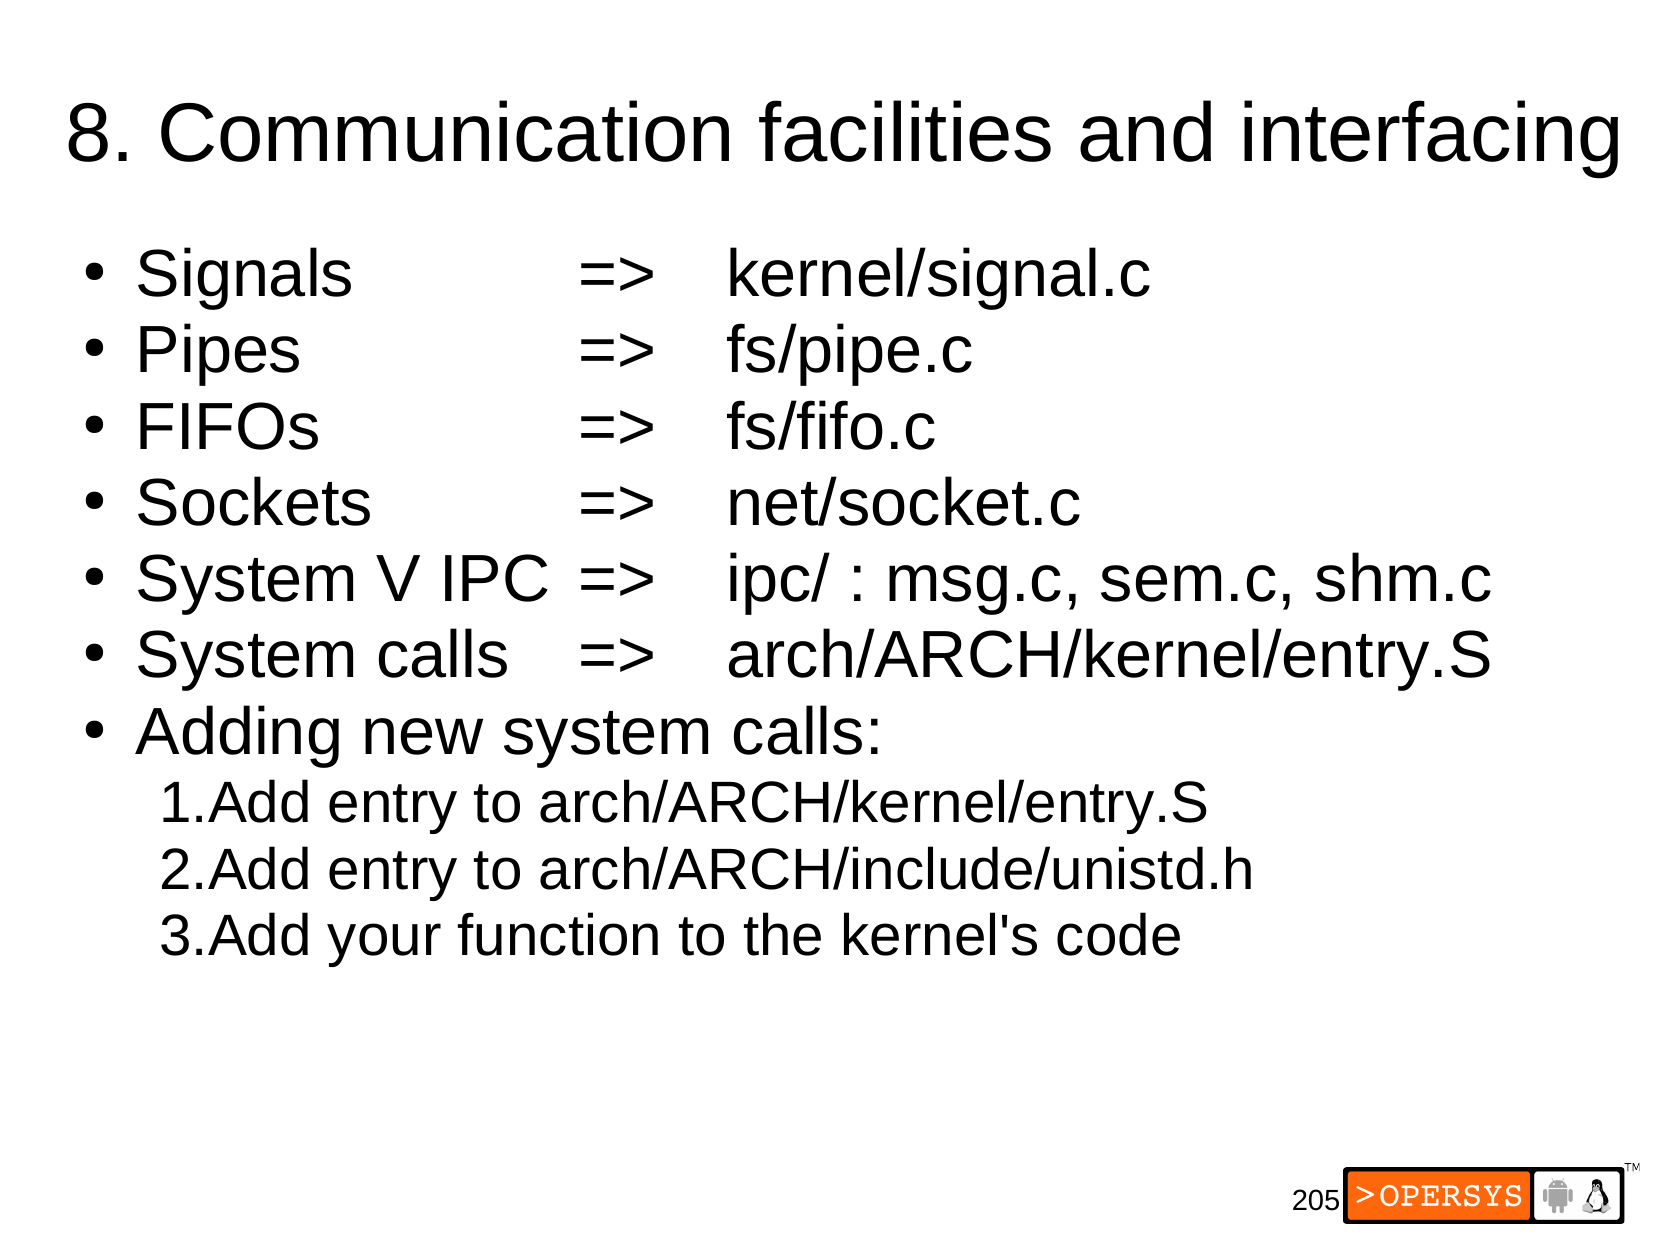

# 8. Communication facilities and interfacing
Signals				=>	kernel/signal.c
Pipes				=>	fs/pipe.c
FIFOs				=>	fs/fifo.c
Sockets			=>	net/socket.c
System V IPC	=>	ipc/ : msg.c, sem.c, shm.c
System calls	=>	arch/ARCH/kernel/entry.S
Adding new system calls:
Add entry to arch/ARCH/kernel/entry.S
Add entry to arch/ARCH/include/unistd.h
Add your function to the kernel's code